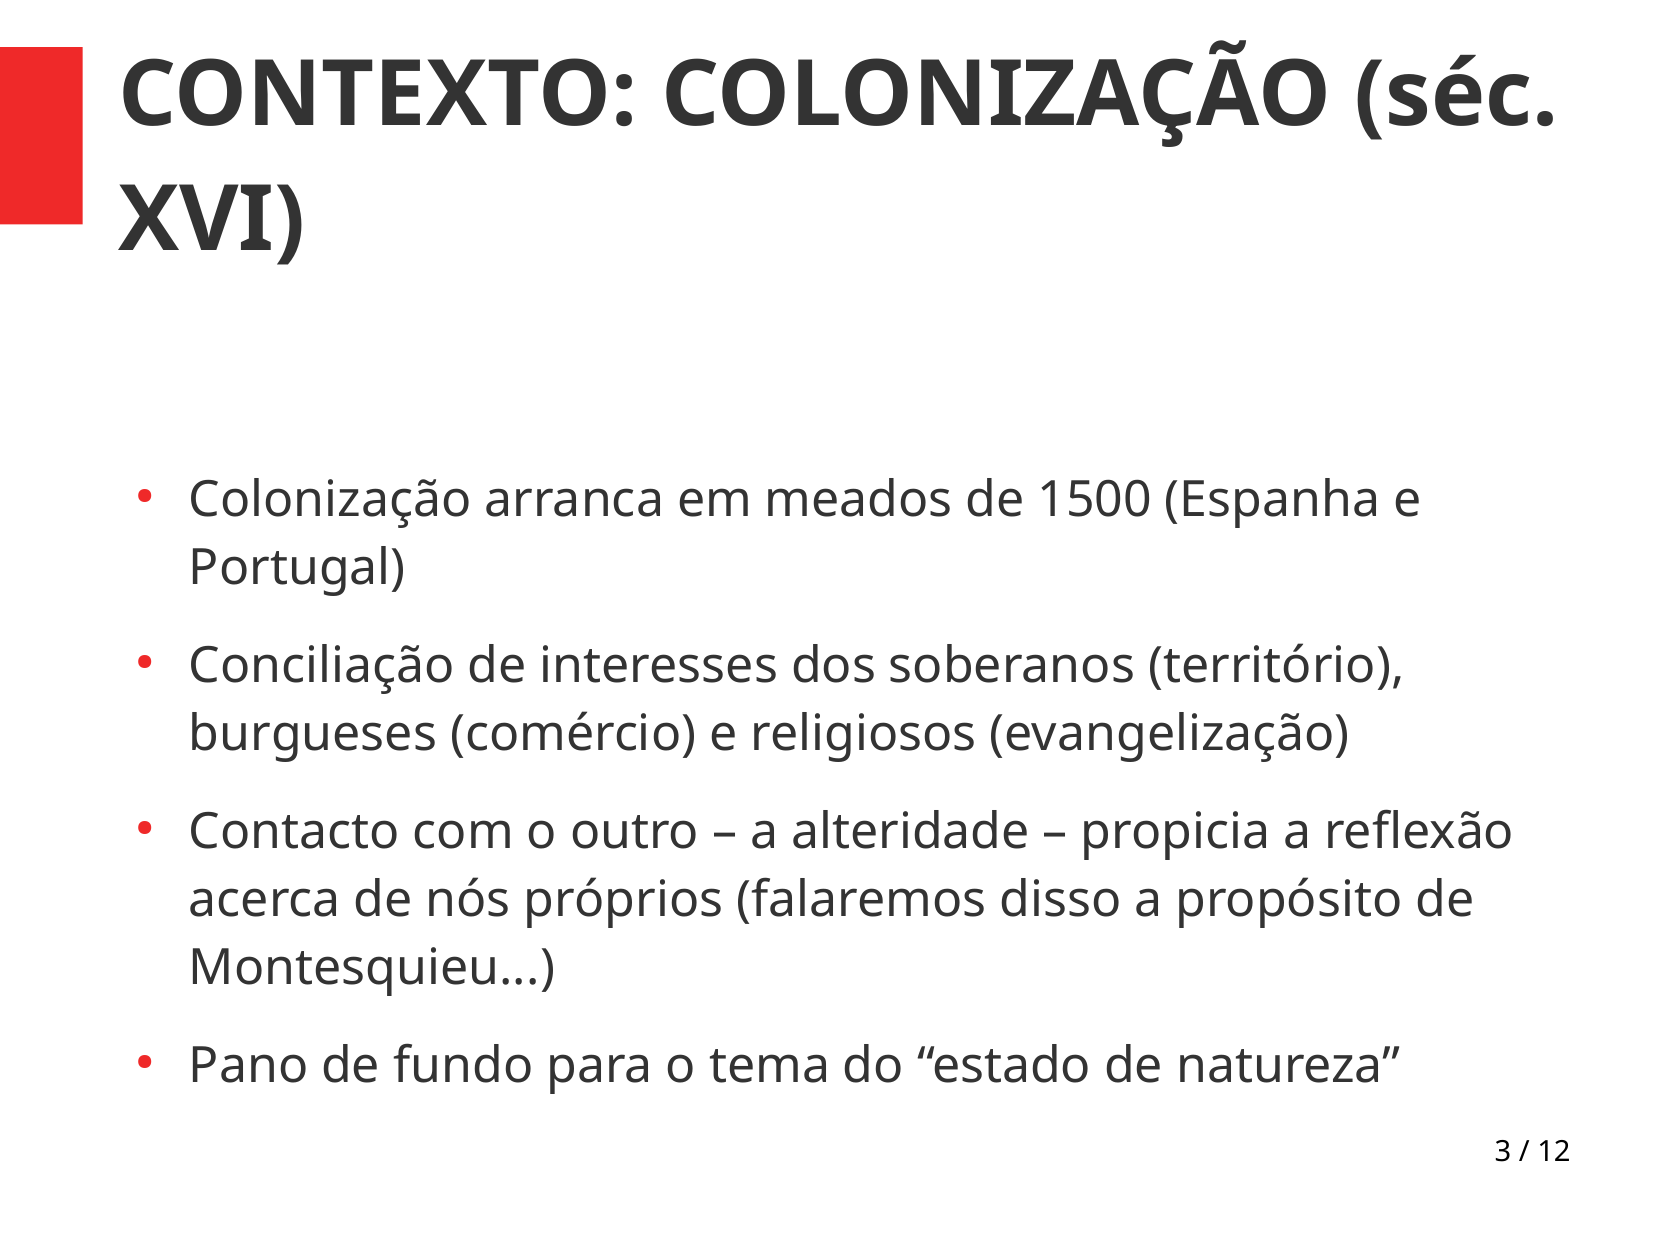

# CONTEXTO: COLONIZAÇÃO (séc. XVI)
Colonização arranca em meados de 1500 (Espanha e Portugal)
Conciliação de interesses dos soberanos (território), burgueses (comércio) e religiosos (evangelização)
Contacto com o outro – a alteridade – propicia a reflexão acerca de nós próprios (falaremos disso a propósito de Montesquieu...)
Pano de fundo para o tema do “estado de natureza”
3